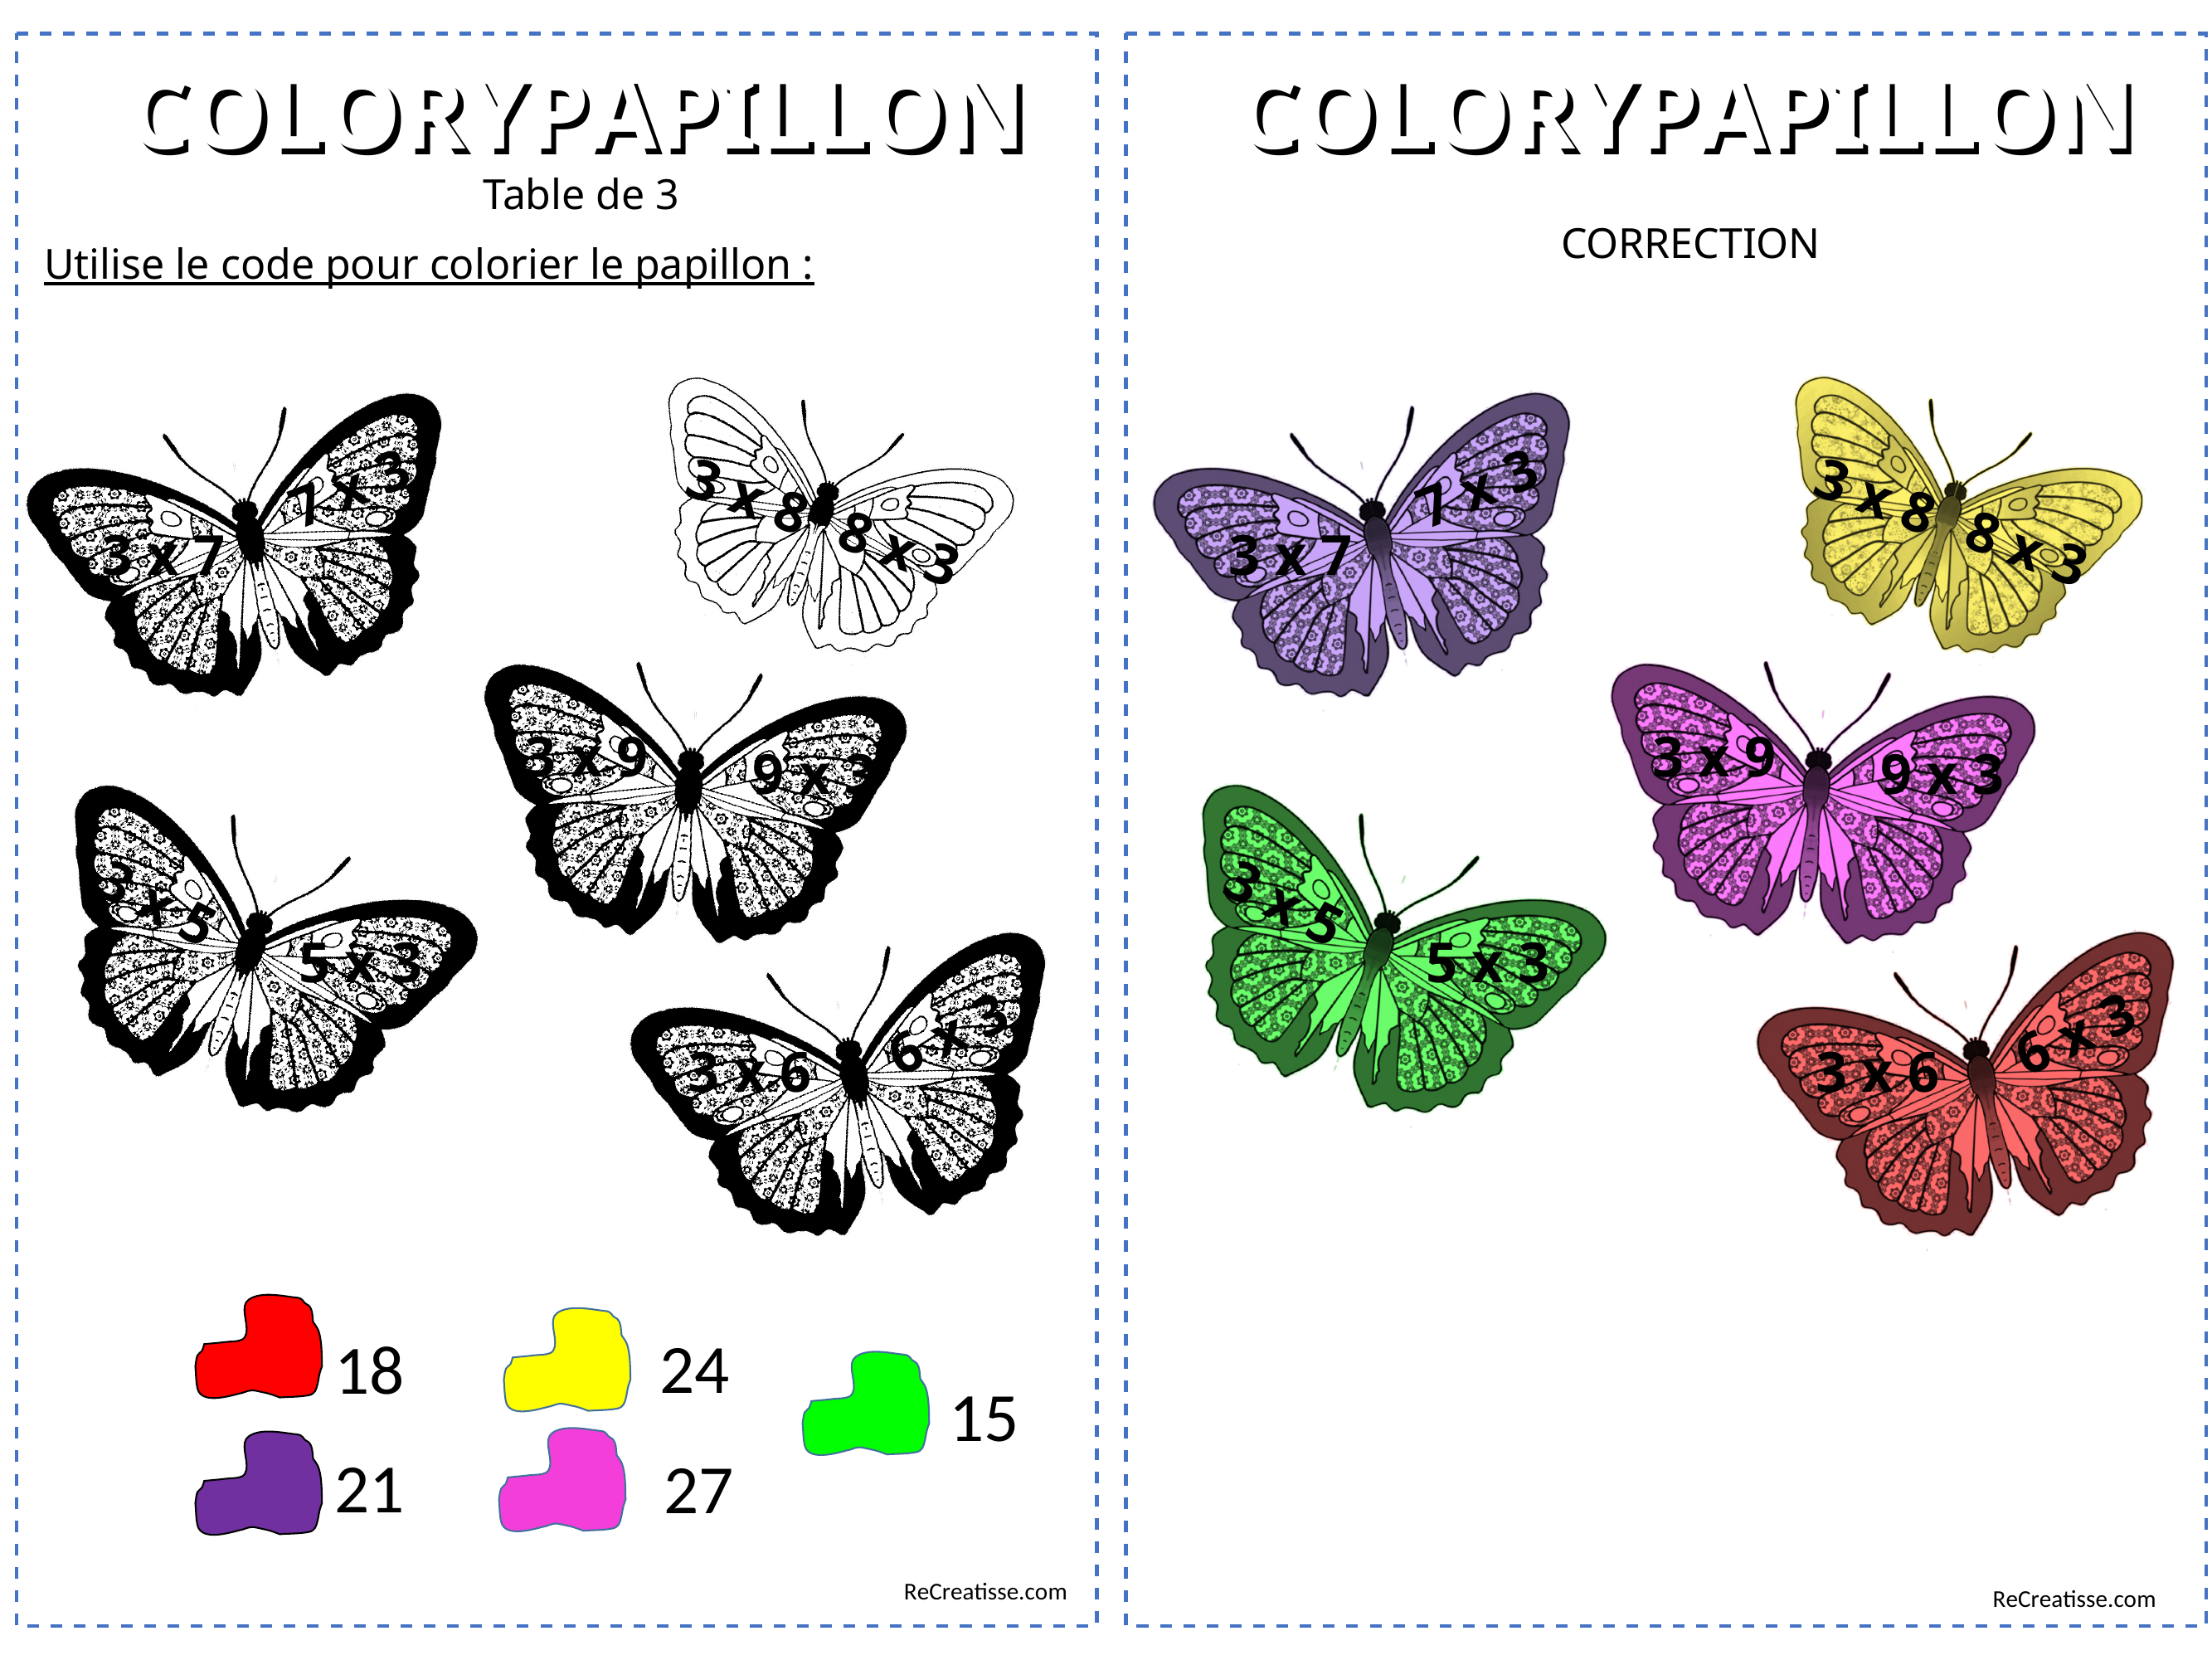

COLORYPAPILLON
COLORYPAPILLON
Table de 3
CORRECTION
Utilise le code pour colorier le papillon :
7 x 3
7 x 3
3 x 8
3 x 8
8 x 3
8 x 3
3 x 7
3 x 7
3 x 9
3 x 9
9 x 3
9 x 3
3 x 5
3 x 5
5 x 3
5 x 3
6 x 3
6 x 3
3 x 6
3 x 6
24
18
15
21
27
ReCreatisse.com
ReCreatisse.com